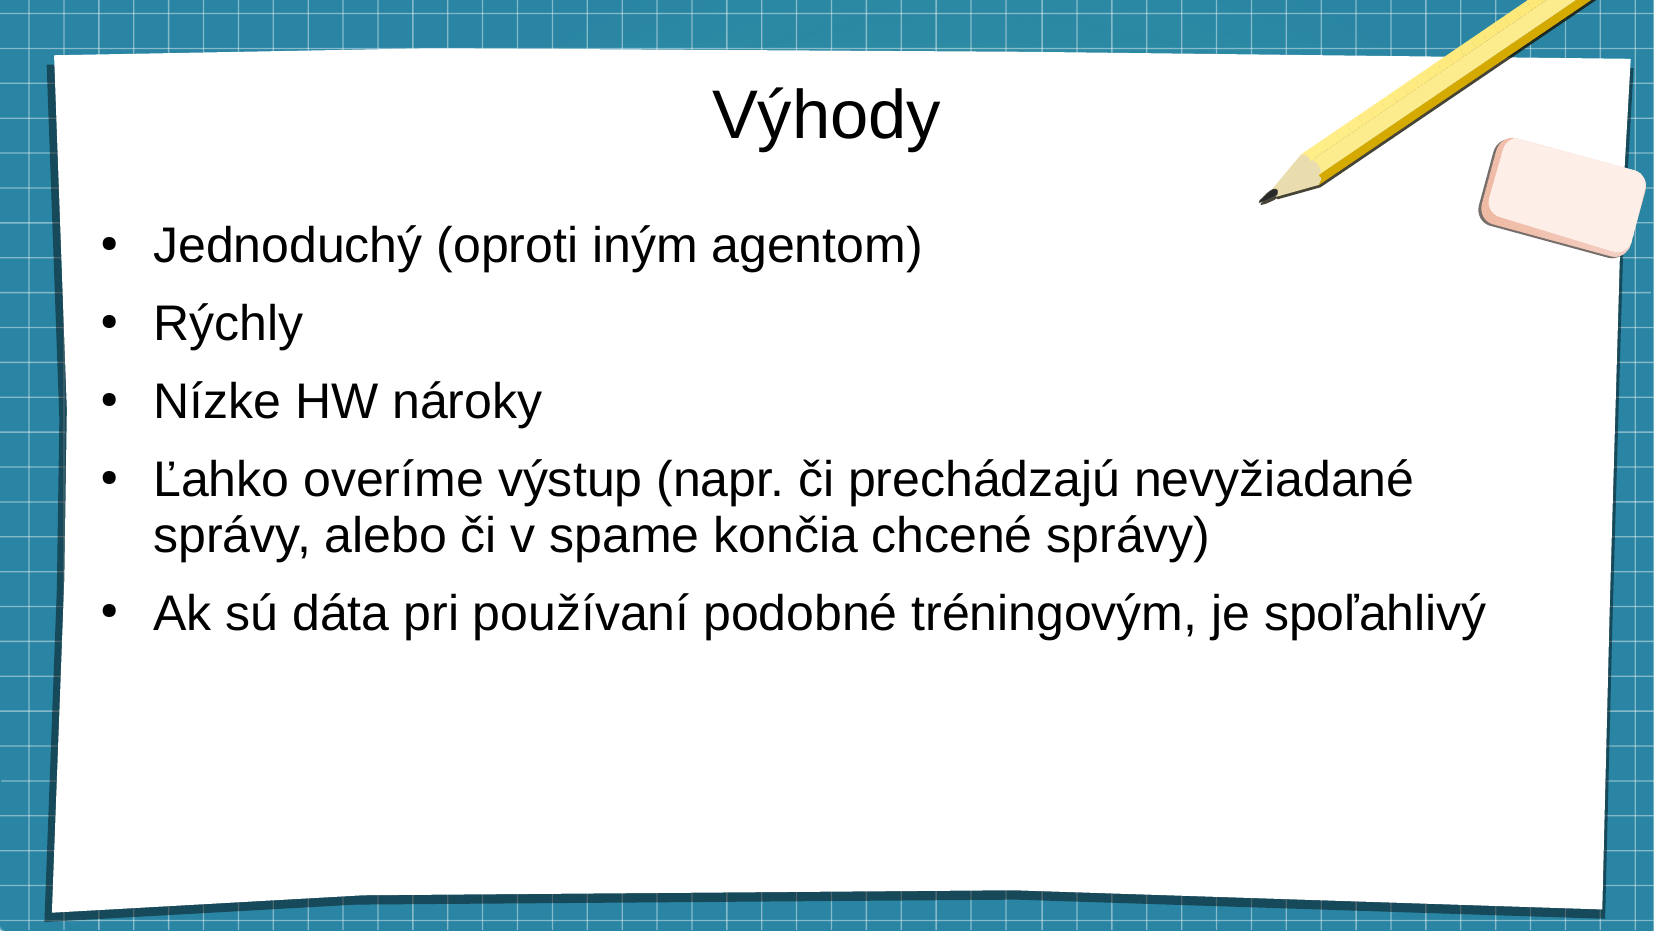

# Výhody
Jednoduchý (oproti iným agentom)
Rýchly
Nízke HW nároky
Ľahko overíme výstup (napr. či prechádzajú nevyžiadané správy, alebo či v spame končia chcené správy)
Ak sú dáta pri používaní podobné tréningovým, je spoľahlivý